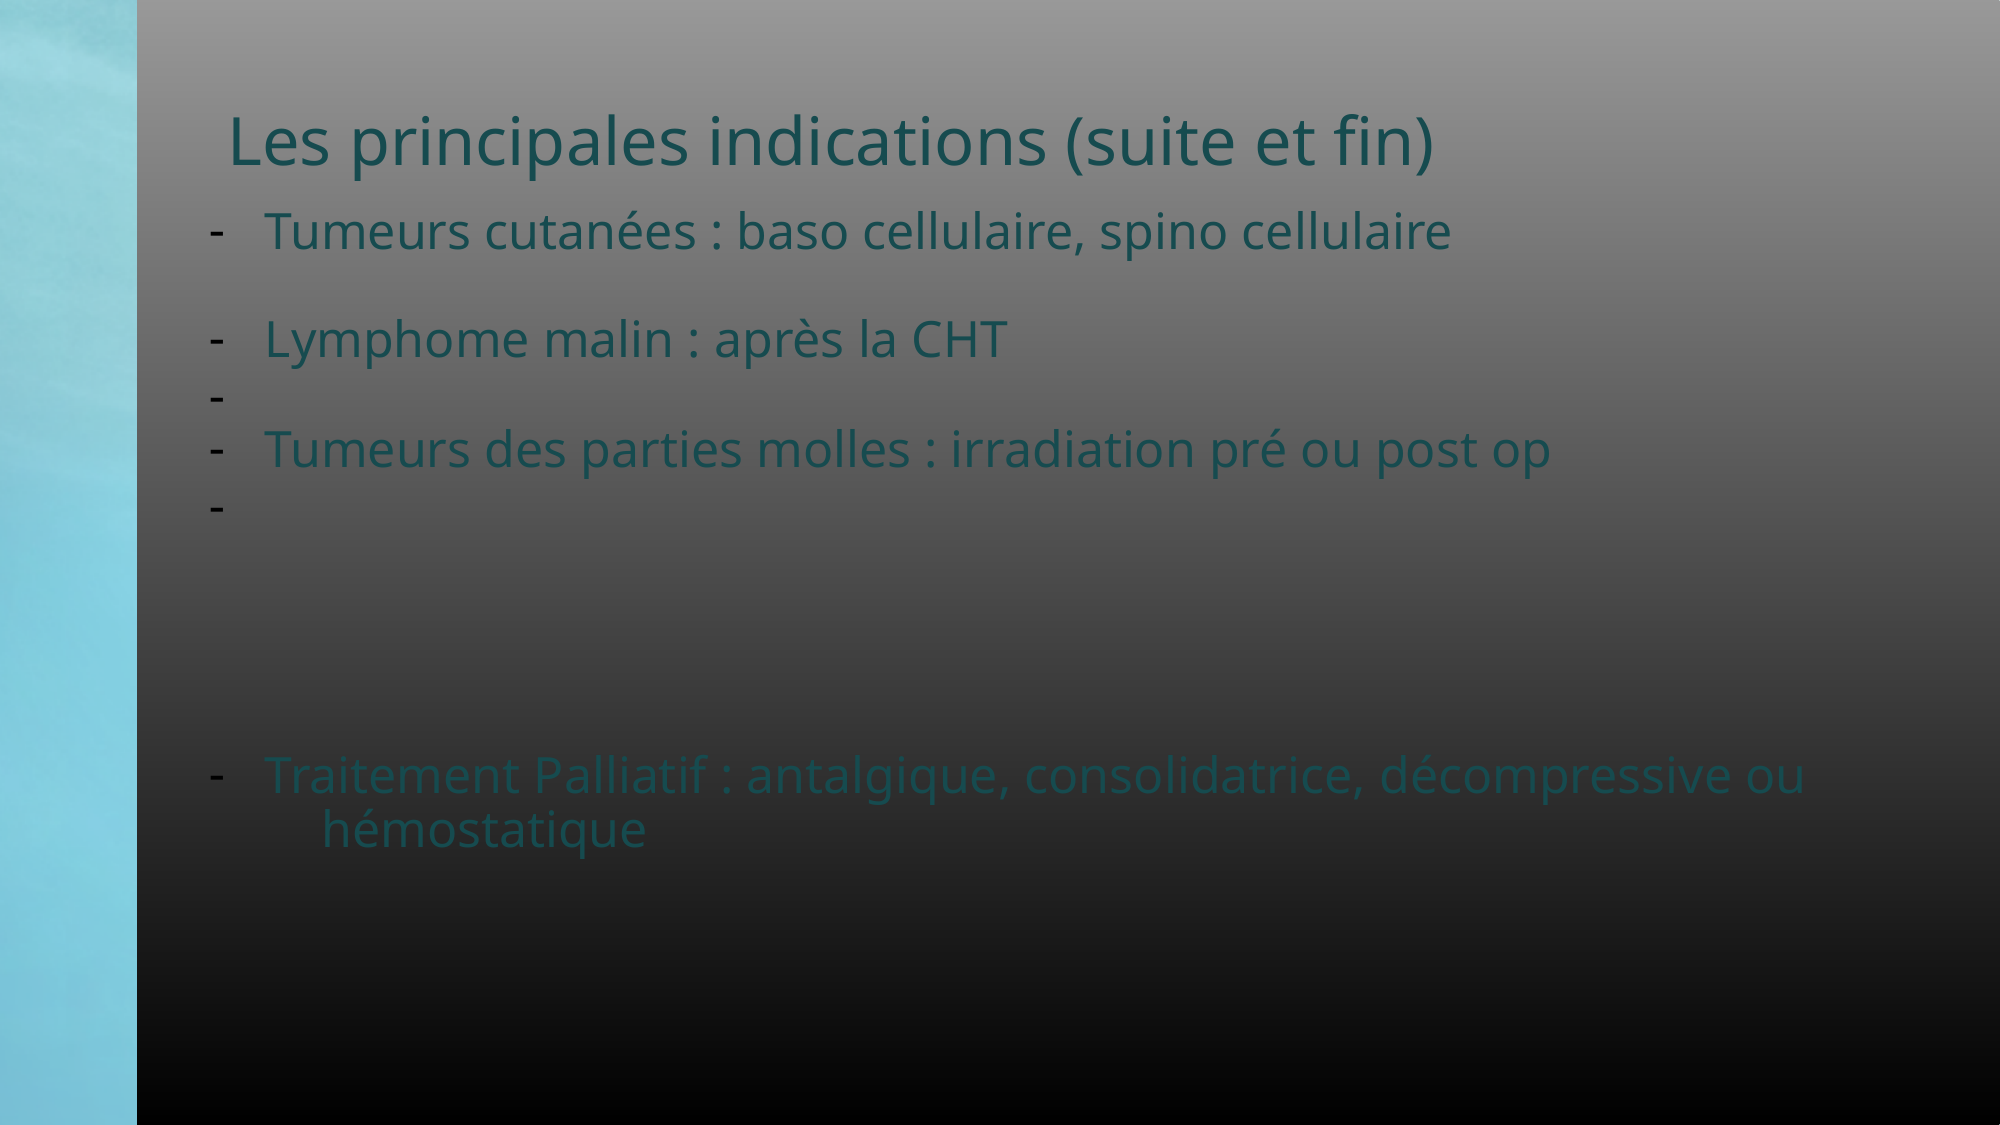

# Les principales indications (suite et fin)
Tumeurs cutanées : baso cellulaire, spino cellulaire
Lymphome malin : après la CHT
Tumeurs des parties molles : irradiation pré ou post op
Traitement Palliatif : antalgique, consolidatrice, décompressive ou hémostatique